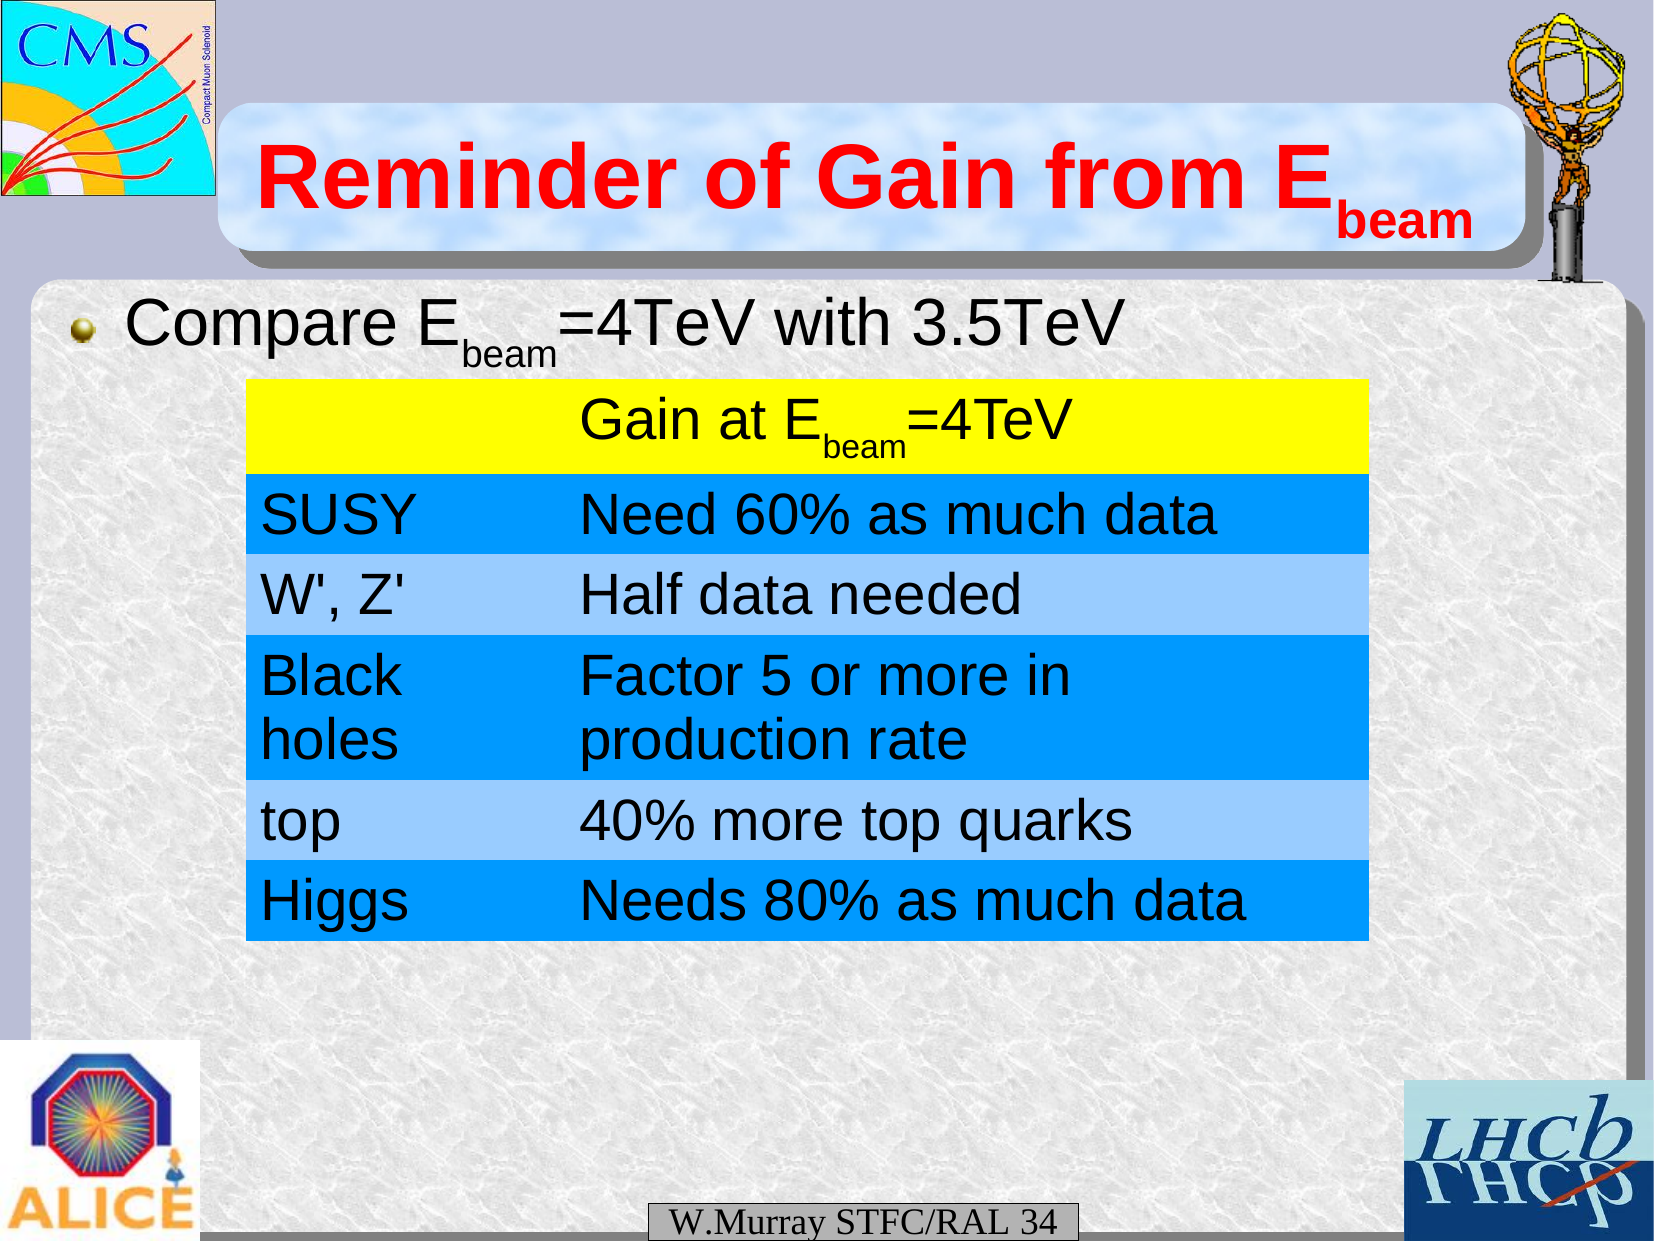

# Reminder of Gain from Ebeam
Compare Ebeam=4TeV with 3.5TeV
| | Gain at Ebeam=4TeV |
| --- | --- |
| SUSY | Need 60% as much data |
| W', Z' | Half data needed |
| Black holes | Factor 5 or more in production rate |
| top | 40% more top quarks |
| Higgs | Needs 80% as much data |